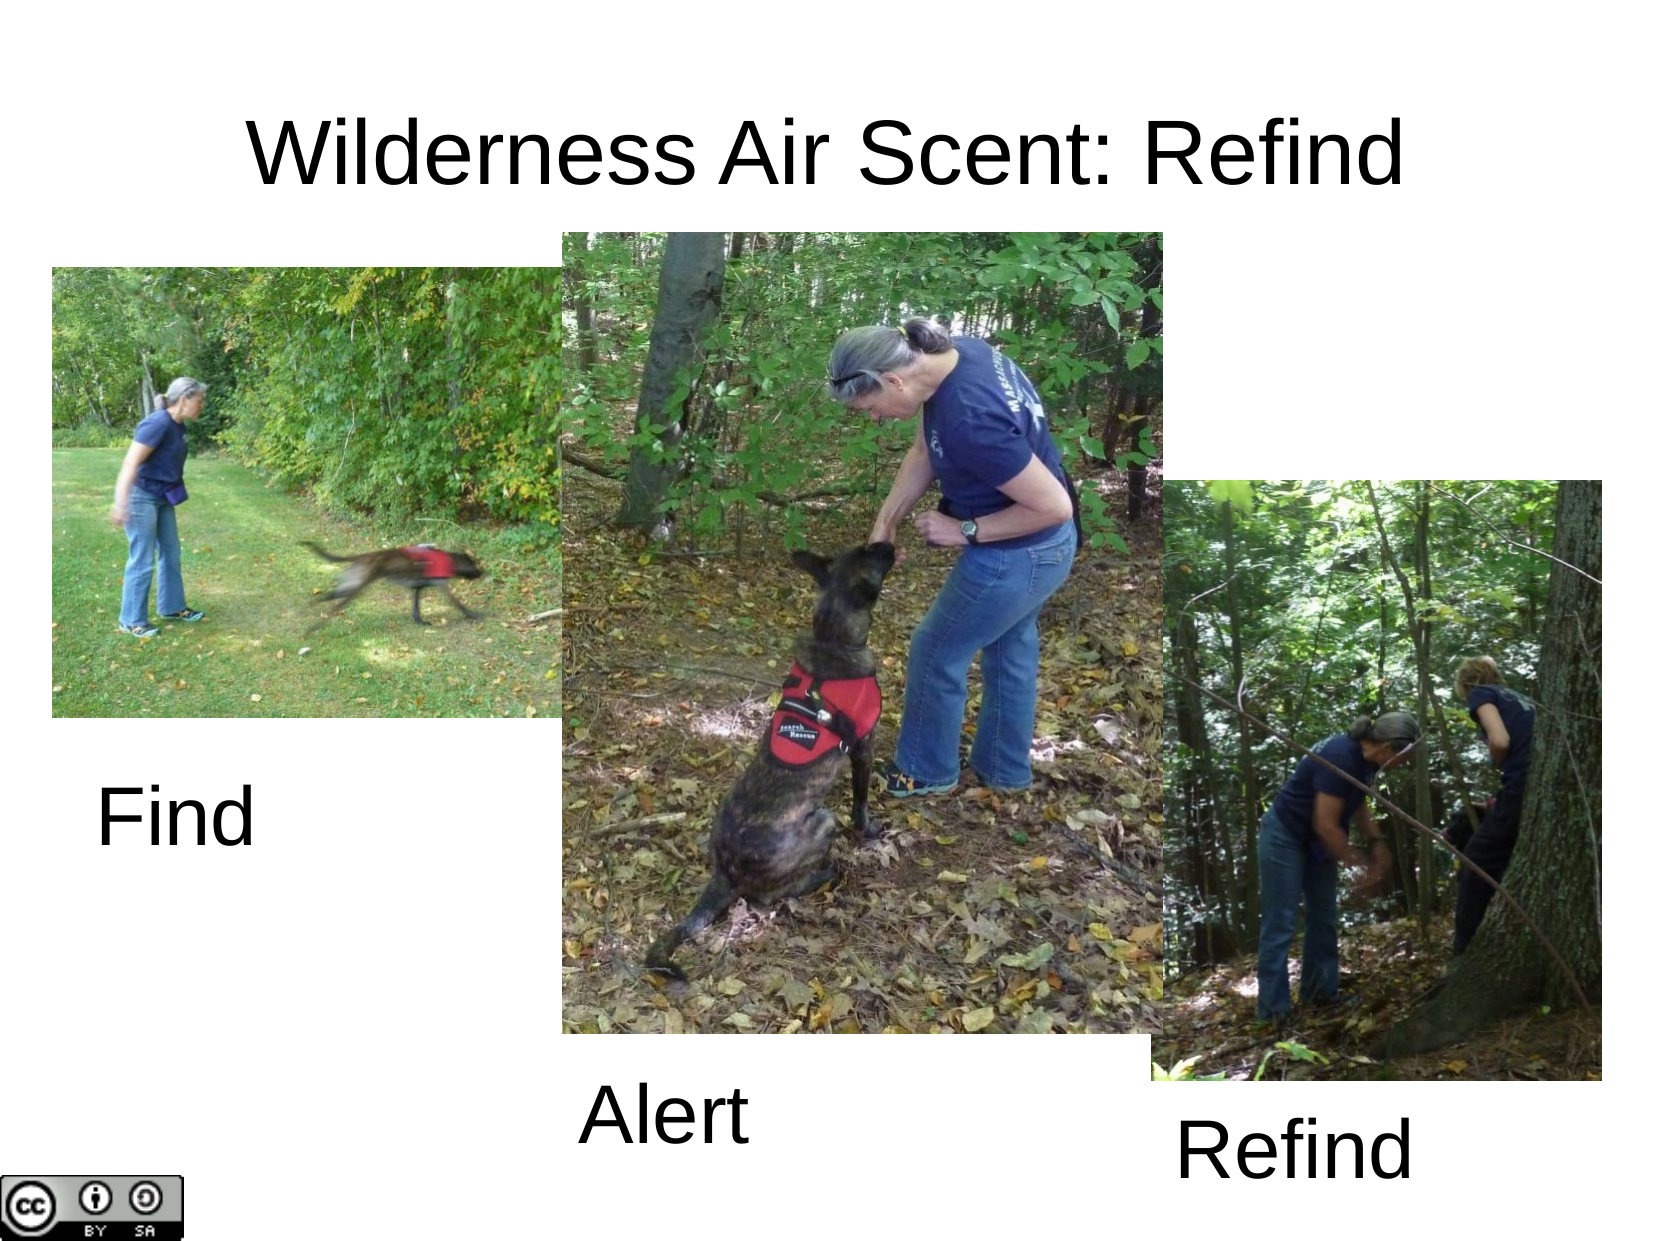

# Wilderness Air Scent: Refind
Find
Alert
Refind